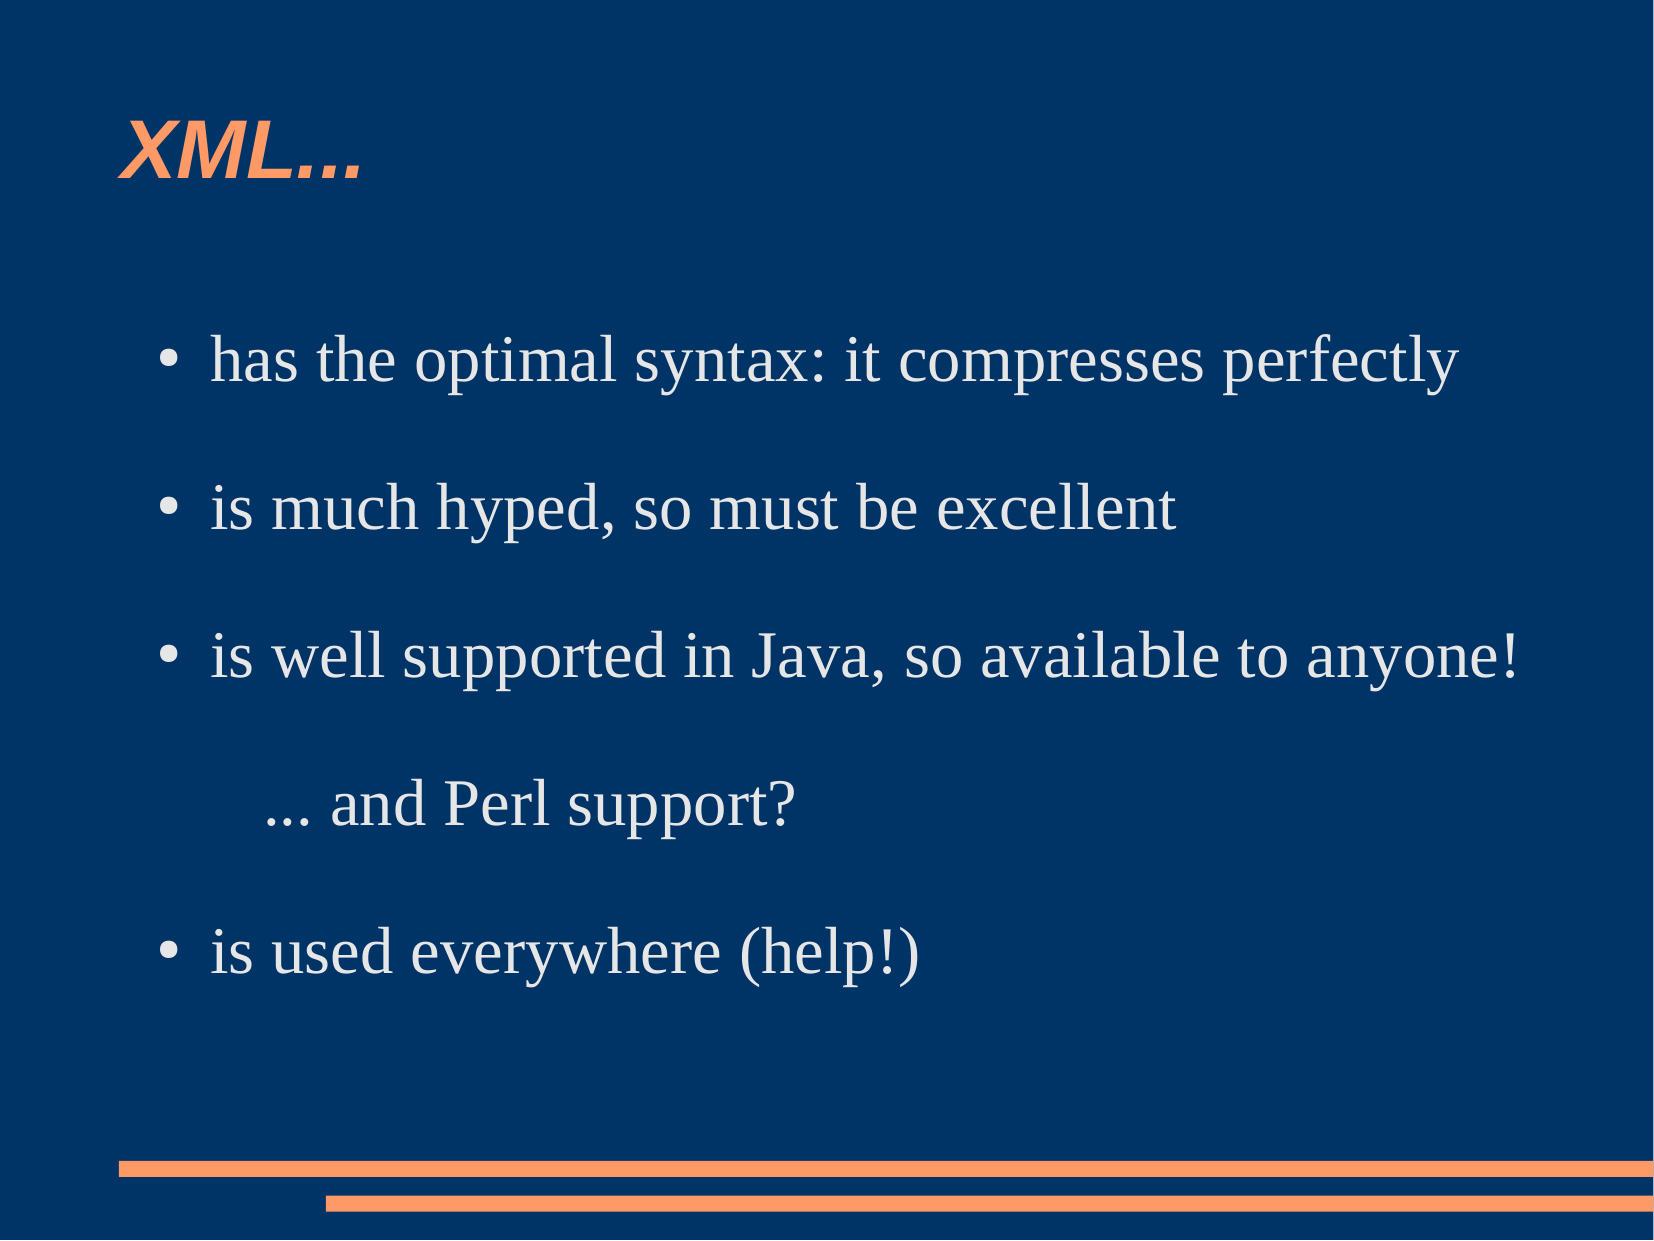

# XML...
has the optimal syntax: it compresses perfectly
is much hyped, so must be excellent
is well supported in Java, so available to anyone!
... and Perl support?
is used everywhere (help!)